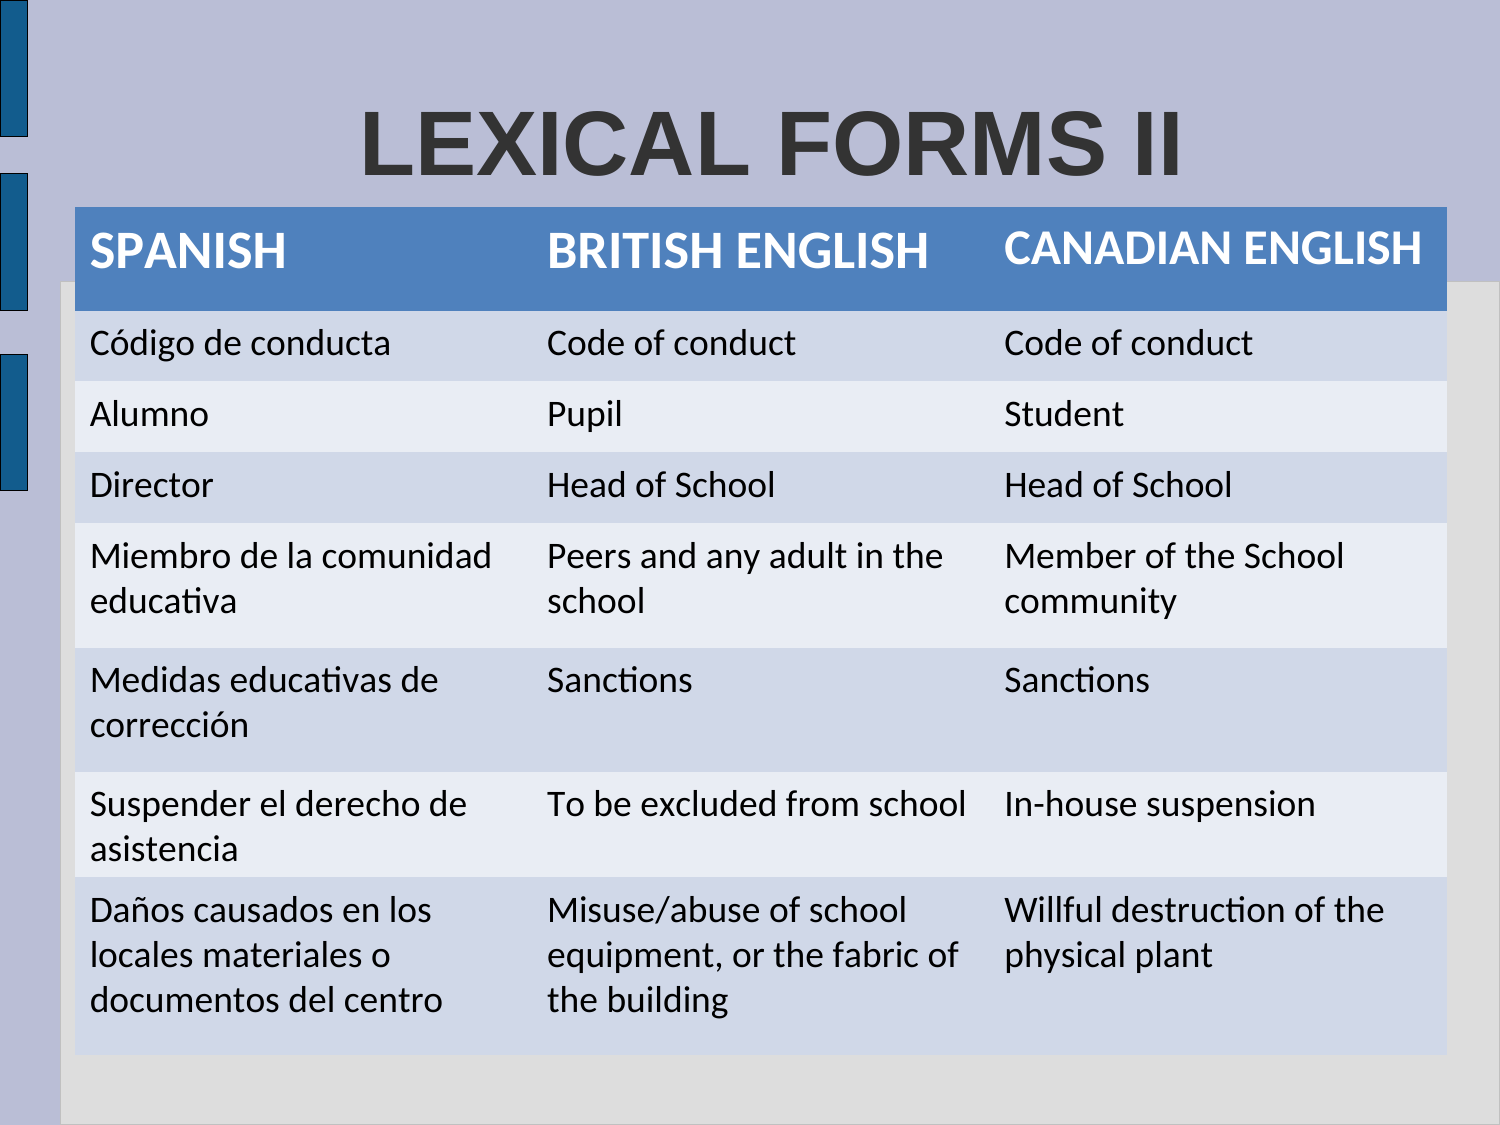

# LEXICAL FORMS II
| SPANISH | BRITISH ENGLISH | CANADIAN ENGLISH |
| --- | --- | --- |
| Código de conducta | Code of conduct | Code of conduct |
| Alumno | Pupil | Student |
| Director | Head of School | Head of School |
| Miembro de la comunidad educativa | Peers and any adult in the school | Member of the School community |
| Medidas educativas de corrección | Sanctions | Sanctions |
| Suspender el derecho de asistencia | To be excluded from school | In-house suspension |
| Daños causados en los locales materiales o documentos del centro | Misuse/abuse of school equipment, or the fabric of the building | Willful destruction of the physical plant |